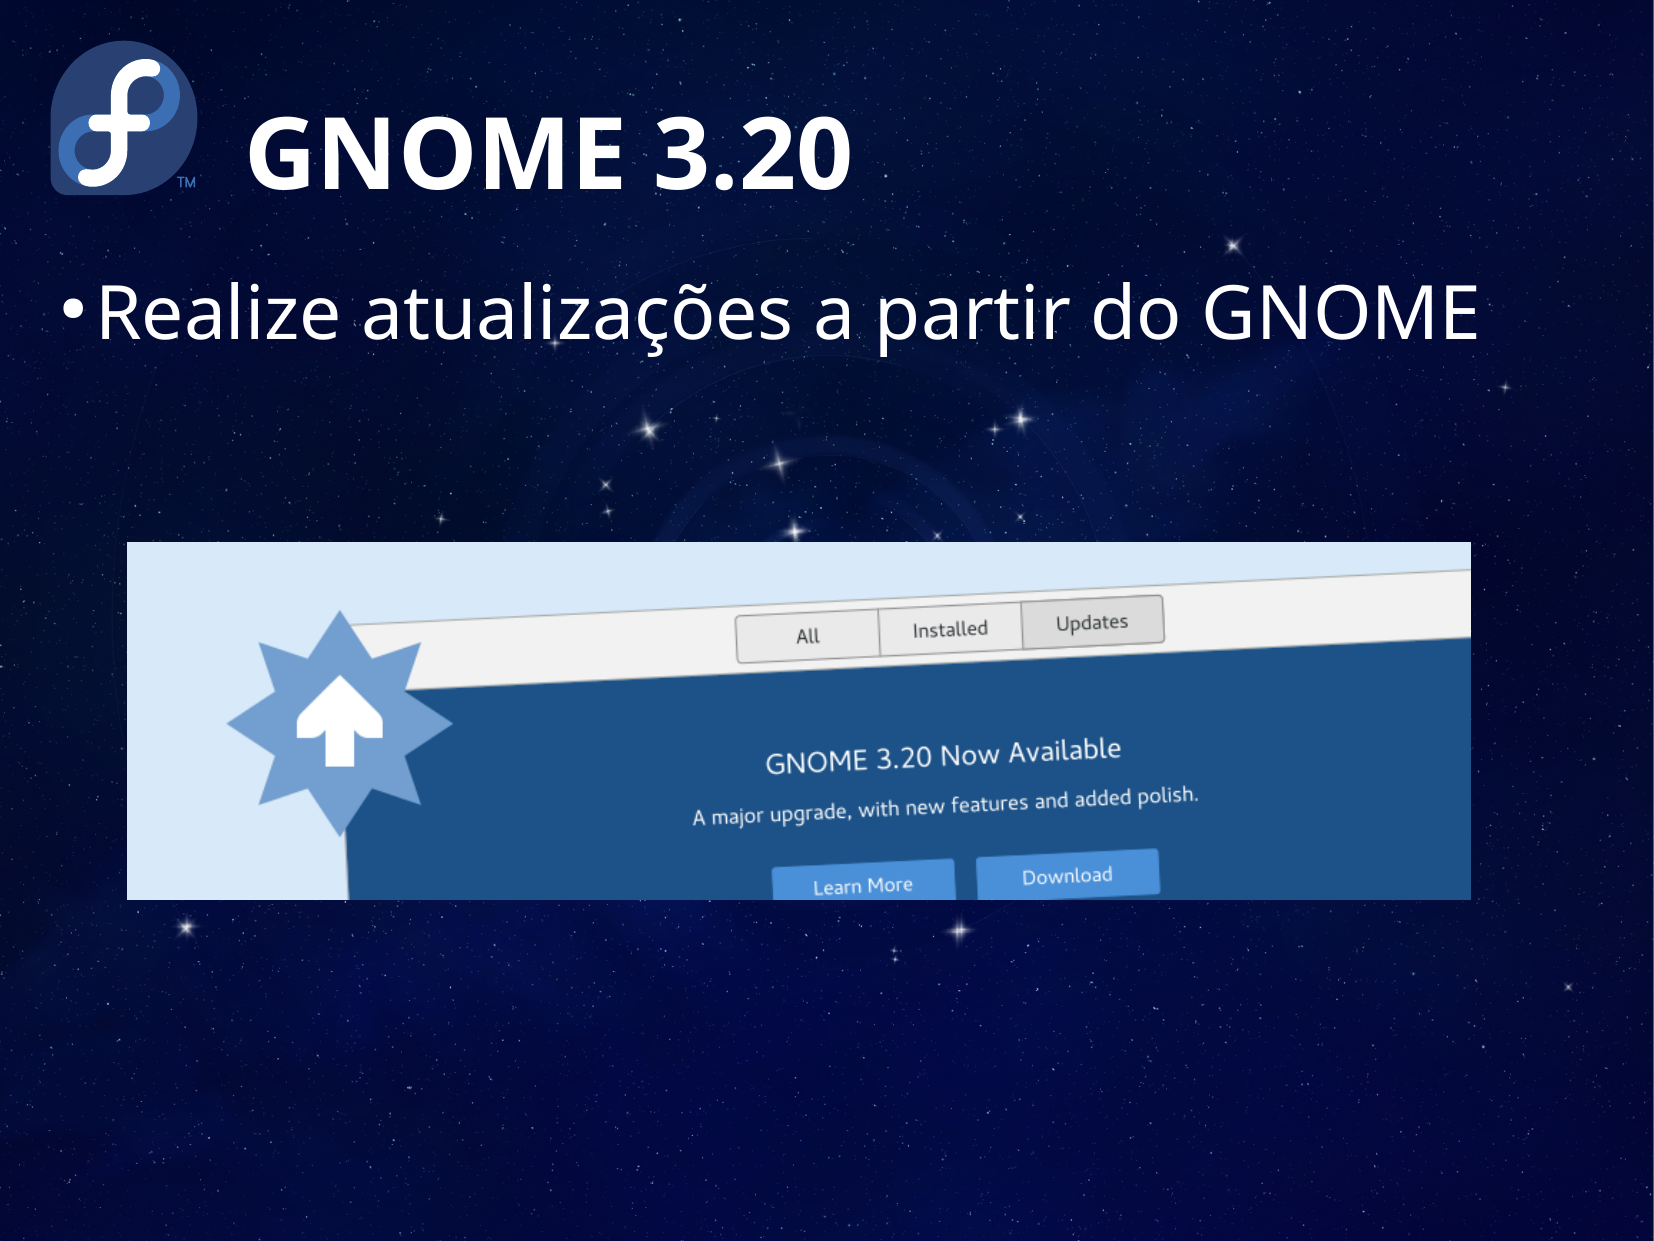

GNOME 3.20
Realize atualizações a partir do GNOME